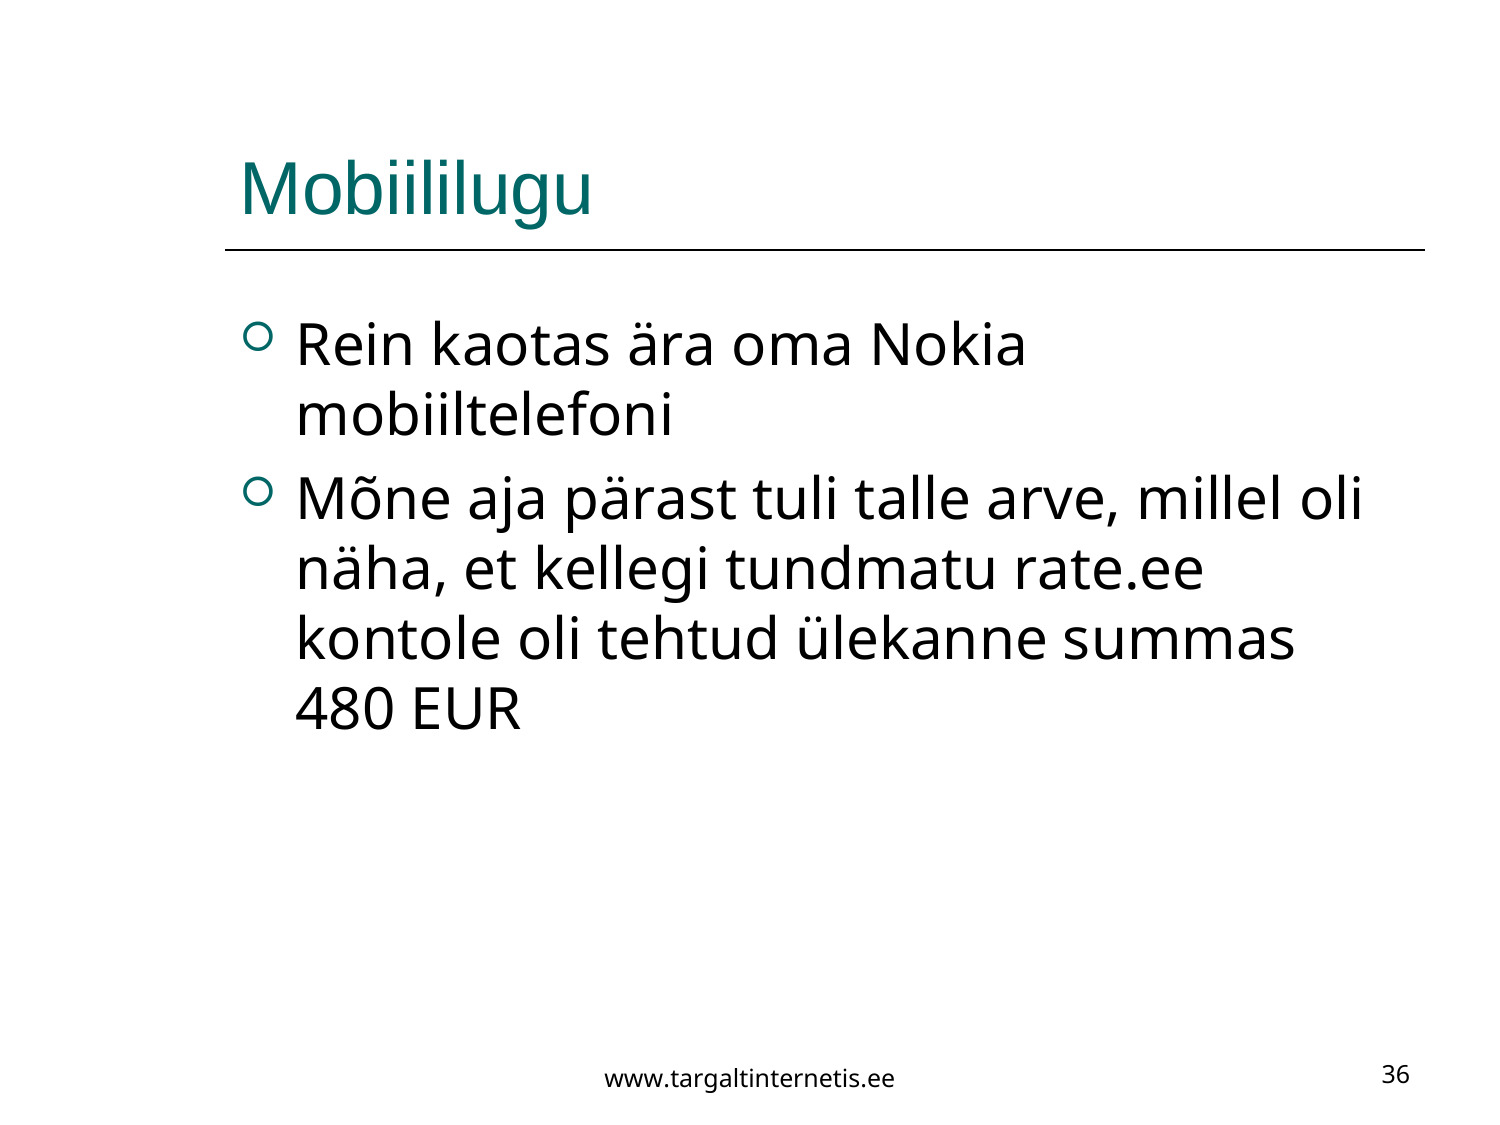

# Mobiililugu
Rein kaotas ära oma Nokia mobiiltelefoni
Mõne aja pärast tuli talle arve, millel oli näha, et kellegi tundmatu rate.ee kontole oli tehtud ülekanne summas 480 EUR
www.targaltinternetis.ee